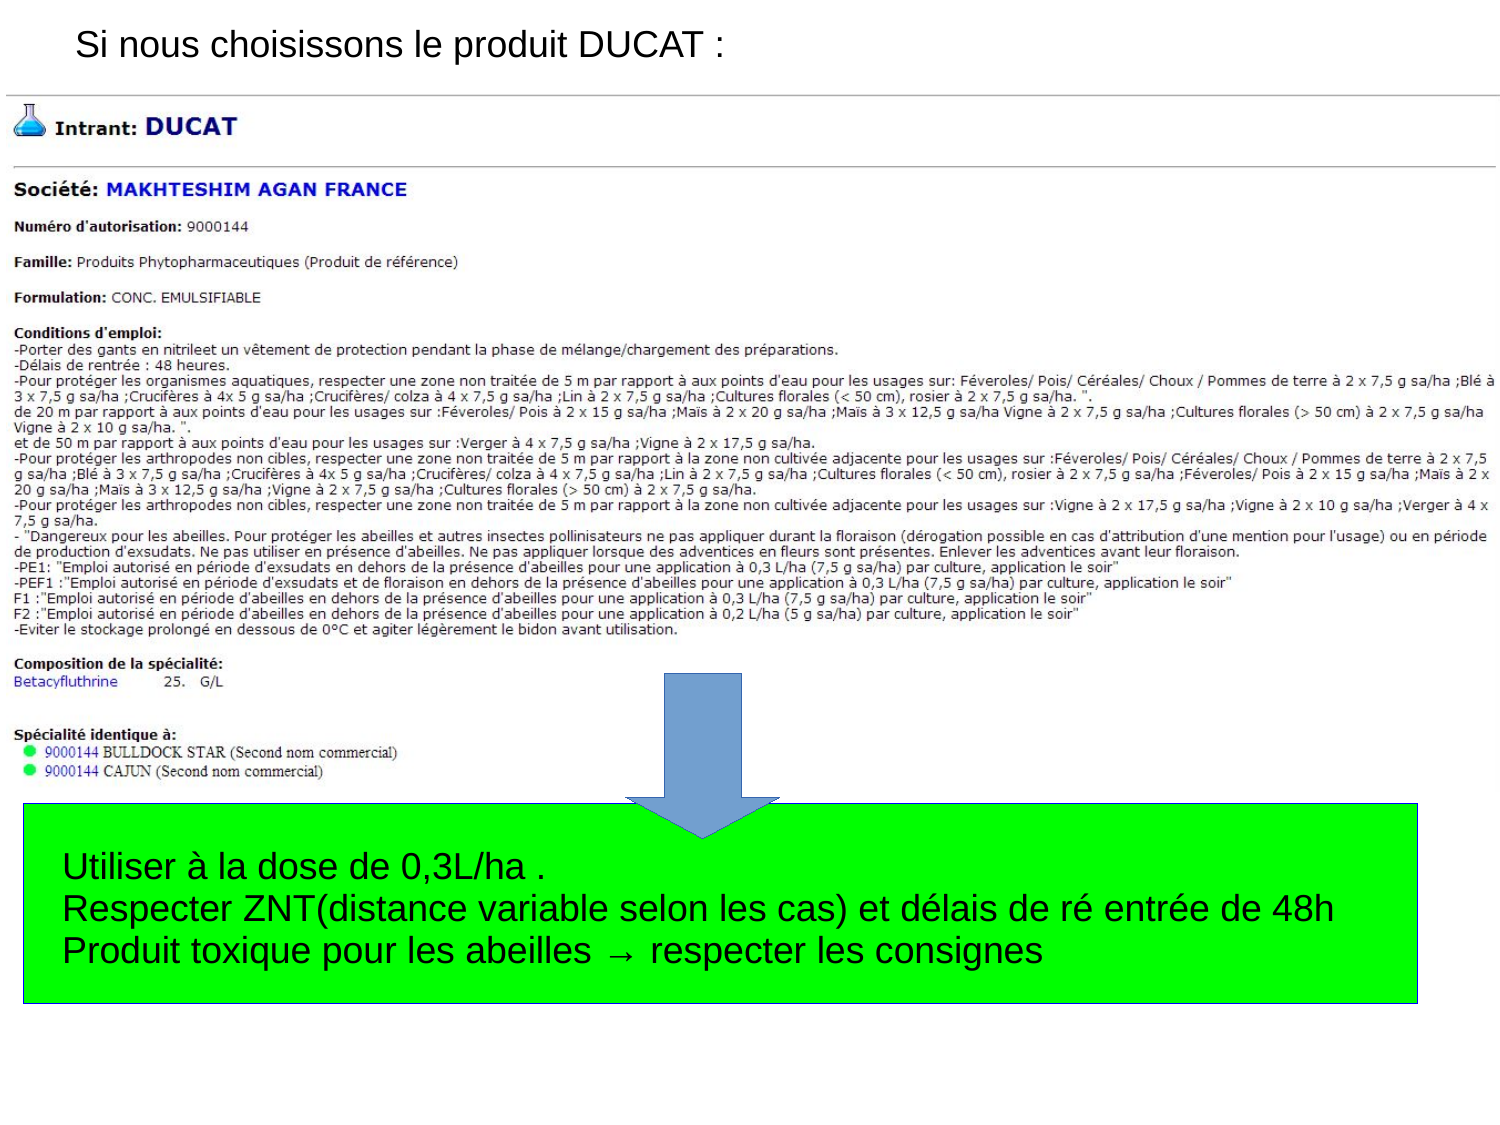

# Si nous choisissons le produit DUCAT :
Utiliser à la dose de 0,3L/ha .
Respecter ZNT(distance variable selon les cas) et délais de ré entrée de 48h
Produit toxique pour les abeilles → respecter les consignes